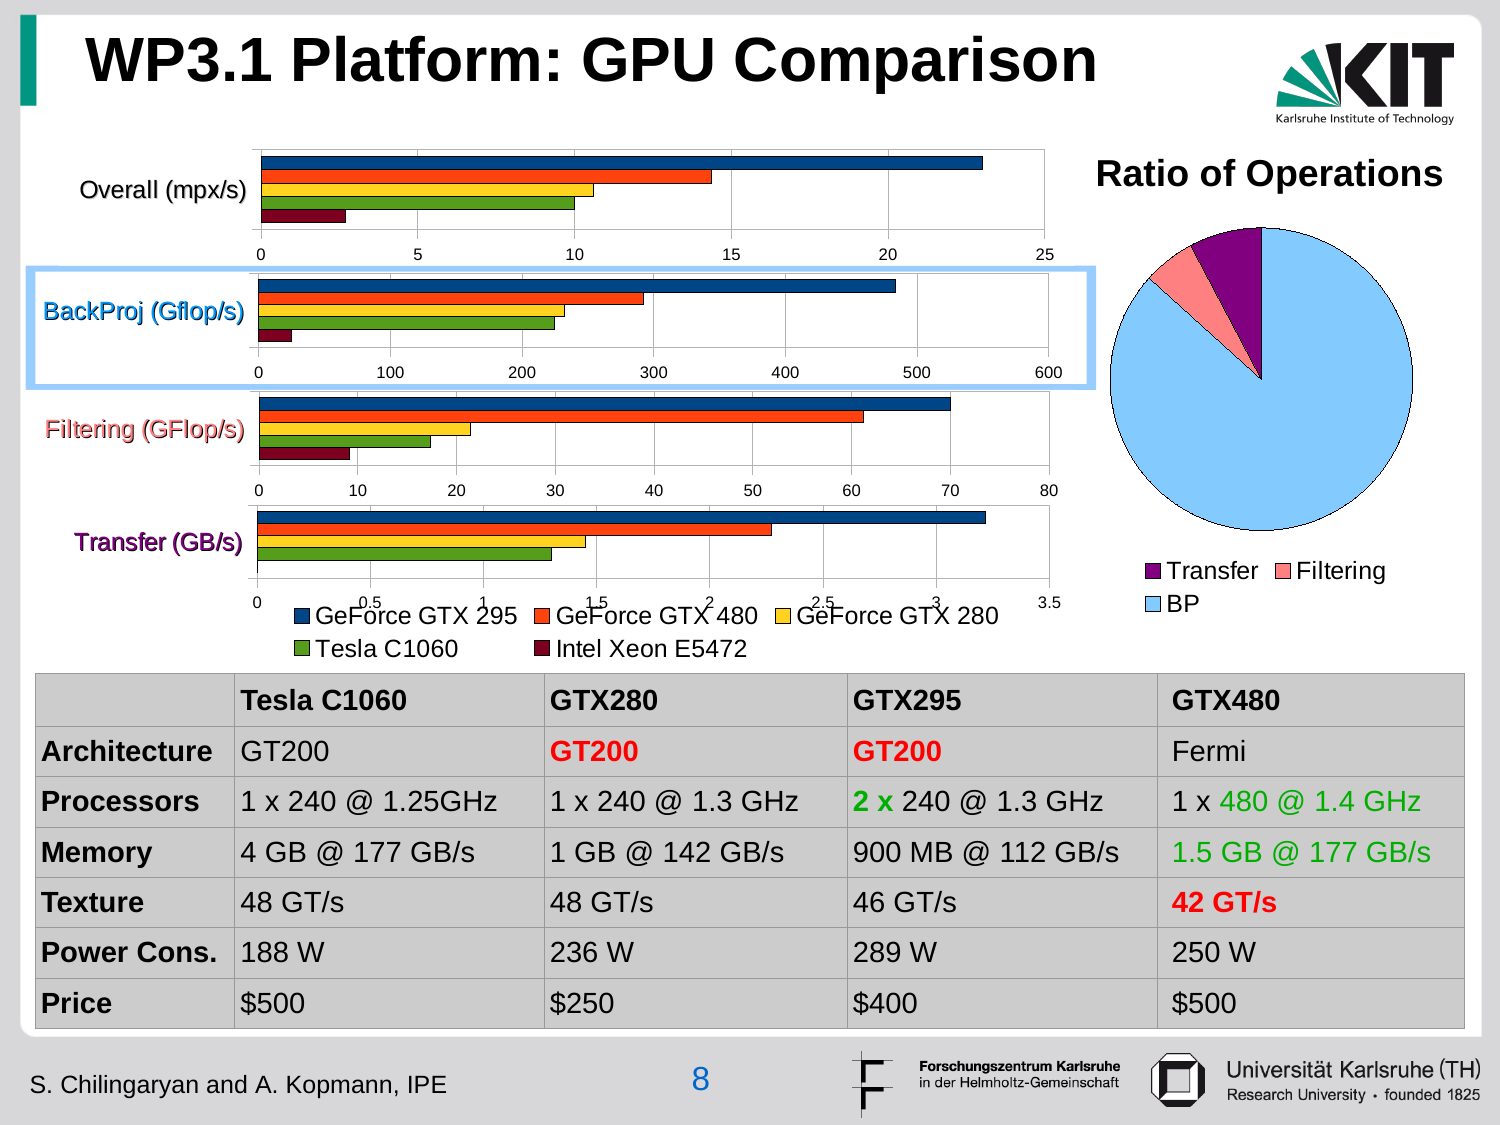

# WP3.1 Platform: GPU Comparison
Ratio of Operations
### Chart
| Category | 2 x Intel E5540, 8 cores | NVIDIA Tesla C1060 | NVIDIA GTX 280 | NVIDIA GTX 480 | NVIDIA GTX 295 |
|---|---|---|---|---|---|
| Overall (mpx/s) | 2.6848910200182 | 10.0023567152542 | 10.6140116223022 | 14.3563926895984 | 22.9984039828527 |
### Chart
| Category | Row 38 |
|---|---|
| Transfer | 3.14549554684984 |
| Filtering | 2.26477506910061 |
| BP | 35.2434394049483 |
### Chart
| Category | 2 x Intel E5540, 8 cores | NVIDIA Tesla C1060 | NVIDIA GTX 280 | NVIDIA GTX 480 | NVIDIA GTX 295 |
|---|---|---|---|---|---|
| BackProj (Gflop/s) | 24.8293716170075 | 224.366671776138 | 232.297957364121 | 292.170935899277 | 483.423429980754 |
### Chart
| Category | 2 x Intel E5540, 8 cores | NVIDIA Tesla C1060 | NVIDIA GTX 280 | NVIDIA GTX 480 | NVIDIA GTX 295 |
|---|---|---|---|---|---|
| Filtering (GFlop/s) | 9.15 | 17.36 | 21.43 | 61.2 | 70.0 |
### Chart
| Category | Intel Xeon E5472 | Tesla C1060 | GeForce GTX 280 | GeForce GTX 480 | GeForce GTX 295 |
|---|---|---|---|---|---|
| Transfer (GB/s) | 0.0 | 1.29871464730506 | 1.44912534643065 | 2.27268407822253 | 3.2165311648991 || | Tesla C1060 | GTX280 | GTX295 | GTX480 |
| --- | --- | --- | --- | --- |
| Architecture | GT200 | GT200 | GT200 | Fermi |
| Processors | 1 x 240 @ 1.25GHz | 1 x 240 @ 1.3 GHz | 2 x 240 @ 1.3 GHz | 1 x 480 @ 1.4 GHz |
| Memory | 4 GB @ 177 GB/s | 1 GB @ 142 GB/s | 900 MB @ 112 GB/s | 1.5 GB @ 177 GB/s |
| Texture | 48 GT/s | 48 GT/s | 46 GT/s | 42 GT/s |
| Power Cons. | 188 W | 236 W | 289 W | 250 W |
| Price | $500 | $250 | $400 | $500 |
S. Chilingaryan and A. Kopmann, IPE
Scalability